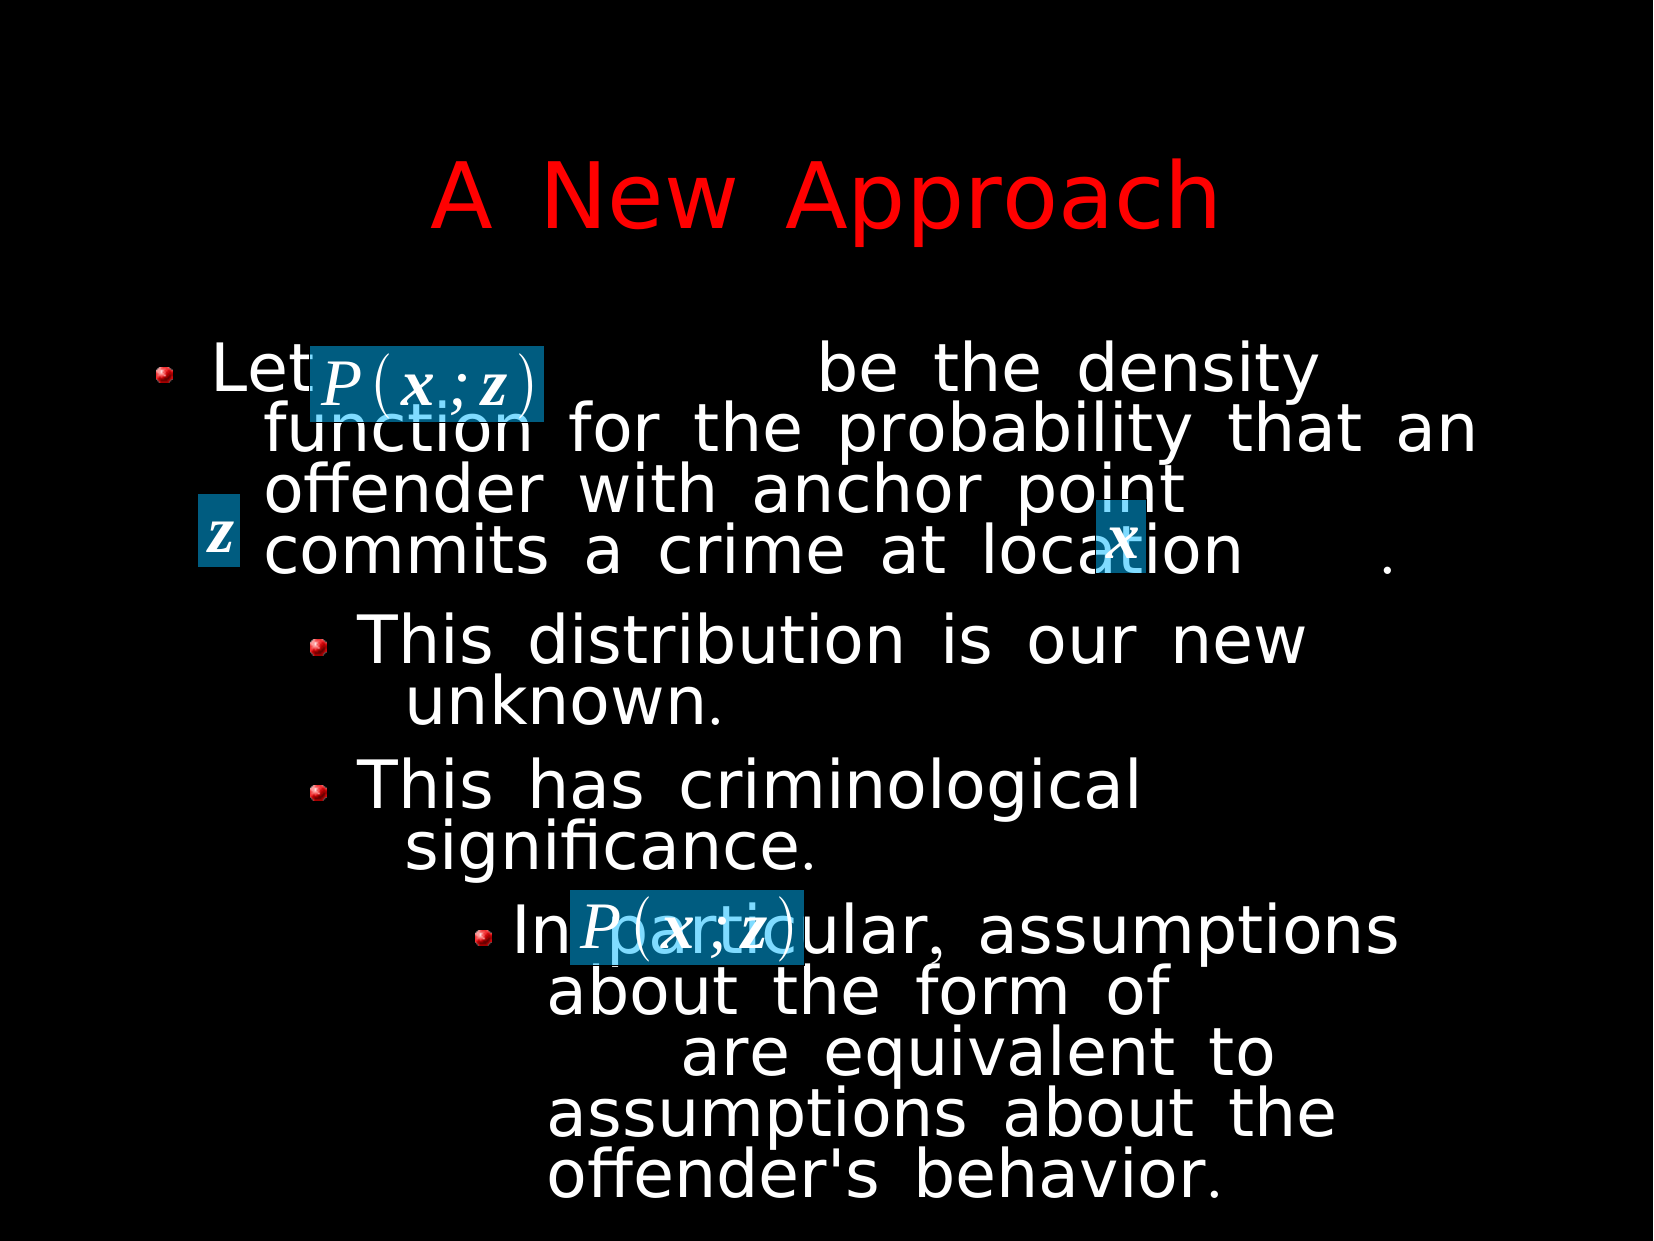

# A New Approach
Let be the density function for the probability that an offender with anchor point commits a crime at location .
This distribution is our new unknown.
This has criminological significance.
In particular, assumptions about the form of are equivalent to assumptions about the offender's behavior.